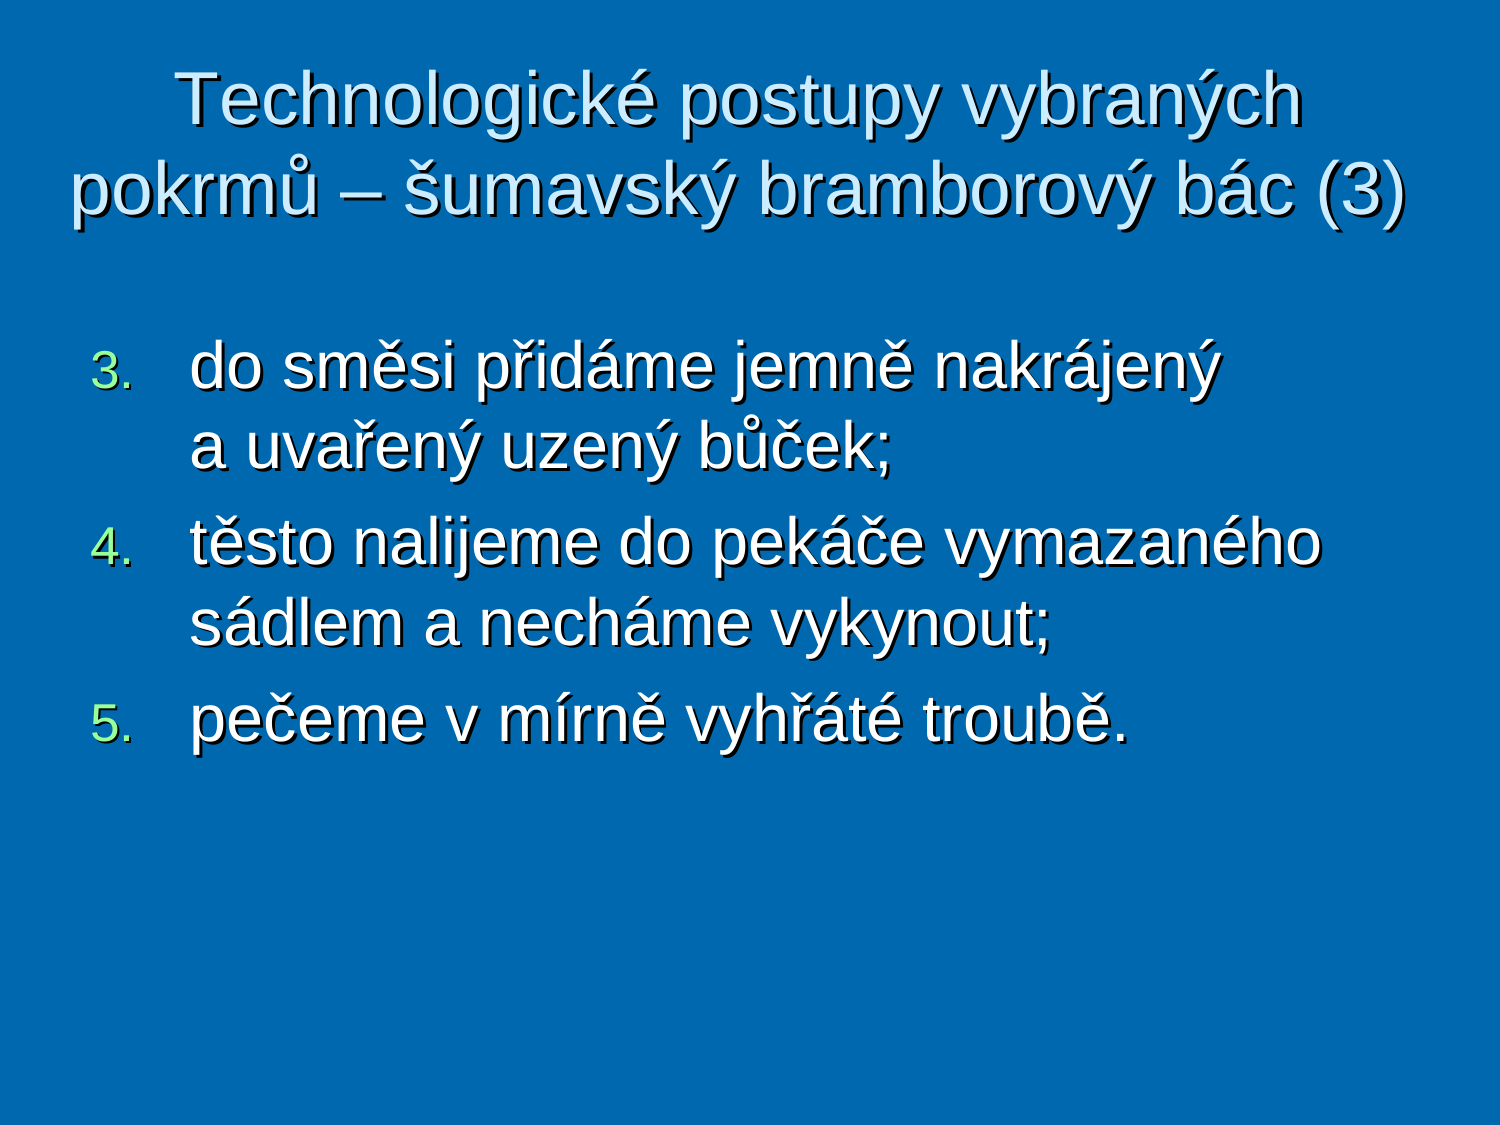

# Technologické postupy vybraných pokrmů – šumavský bramborový bác (3)
do směsi přidáme jemně nakrájený
a uvařený uzený bůček;
těsto nalijeme do pekáče vymazaného sádlem a necháme vykynout;
pečeme v mírně vyhřáté troubě.